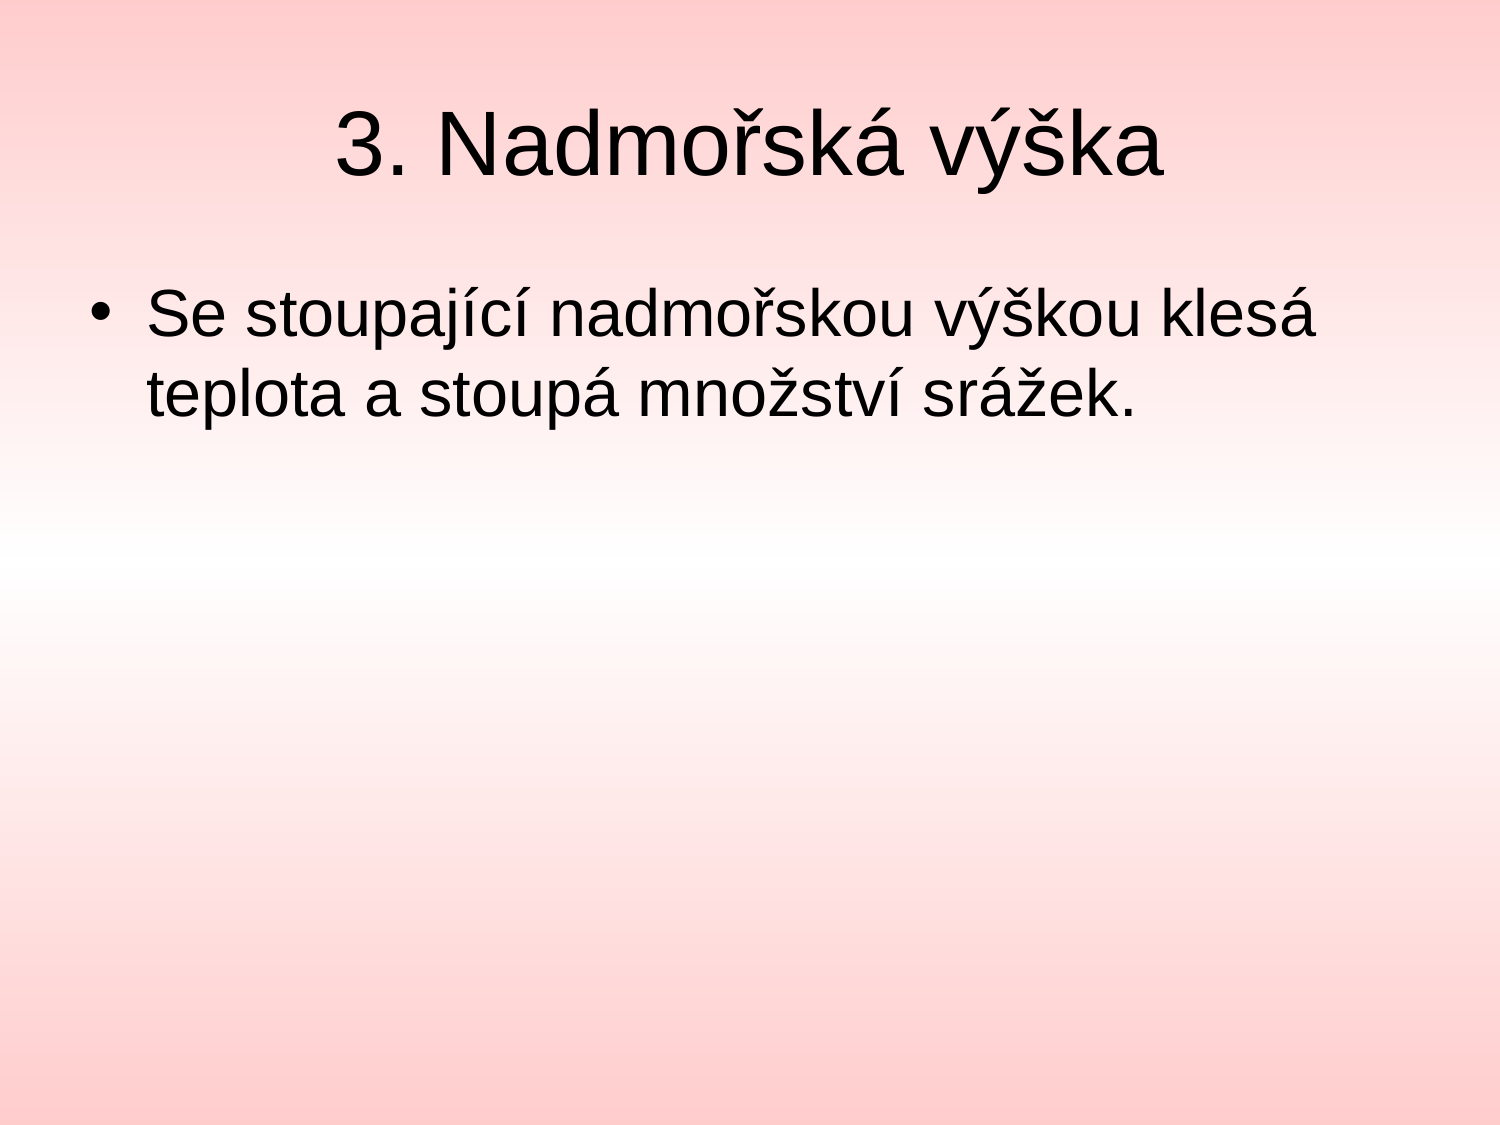

# 3. Nadmořská výška
Se stoupající nadmořskou výškou klesá teplota a stoupá množství srážek.